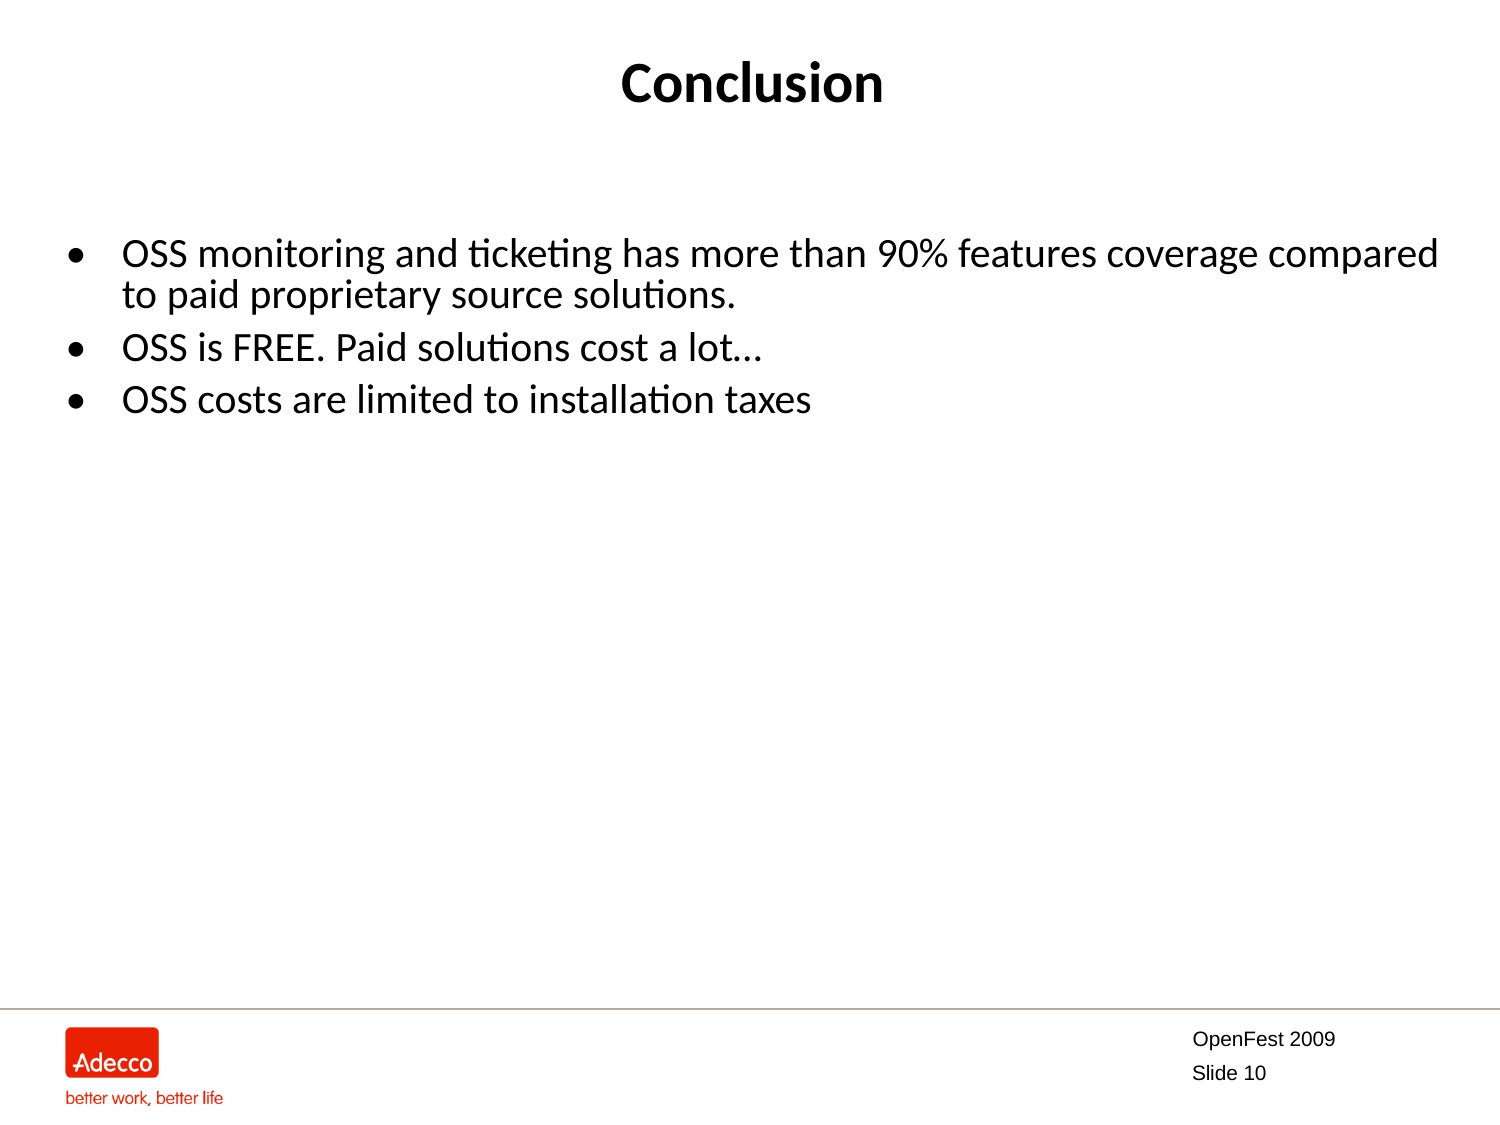

# Conclusion
OSS monitoring and ticketing has more than 90% features coverage compared to paid proprietary source solutions.
OSS is FREE. Paid solutions cost a lot…
OSS costs are limited to installation taxes
OpenFest 2009
Slide